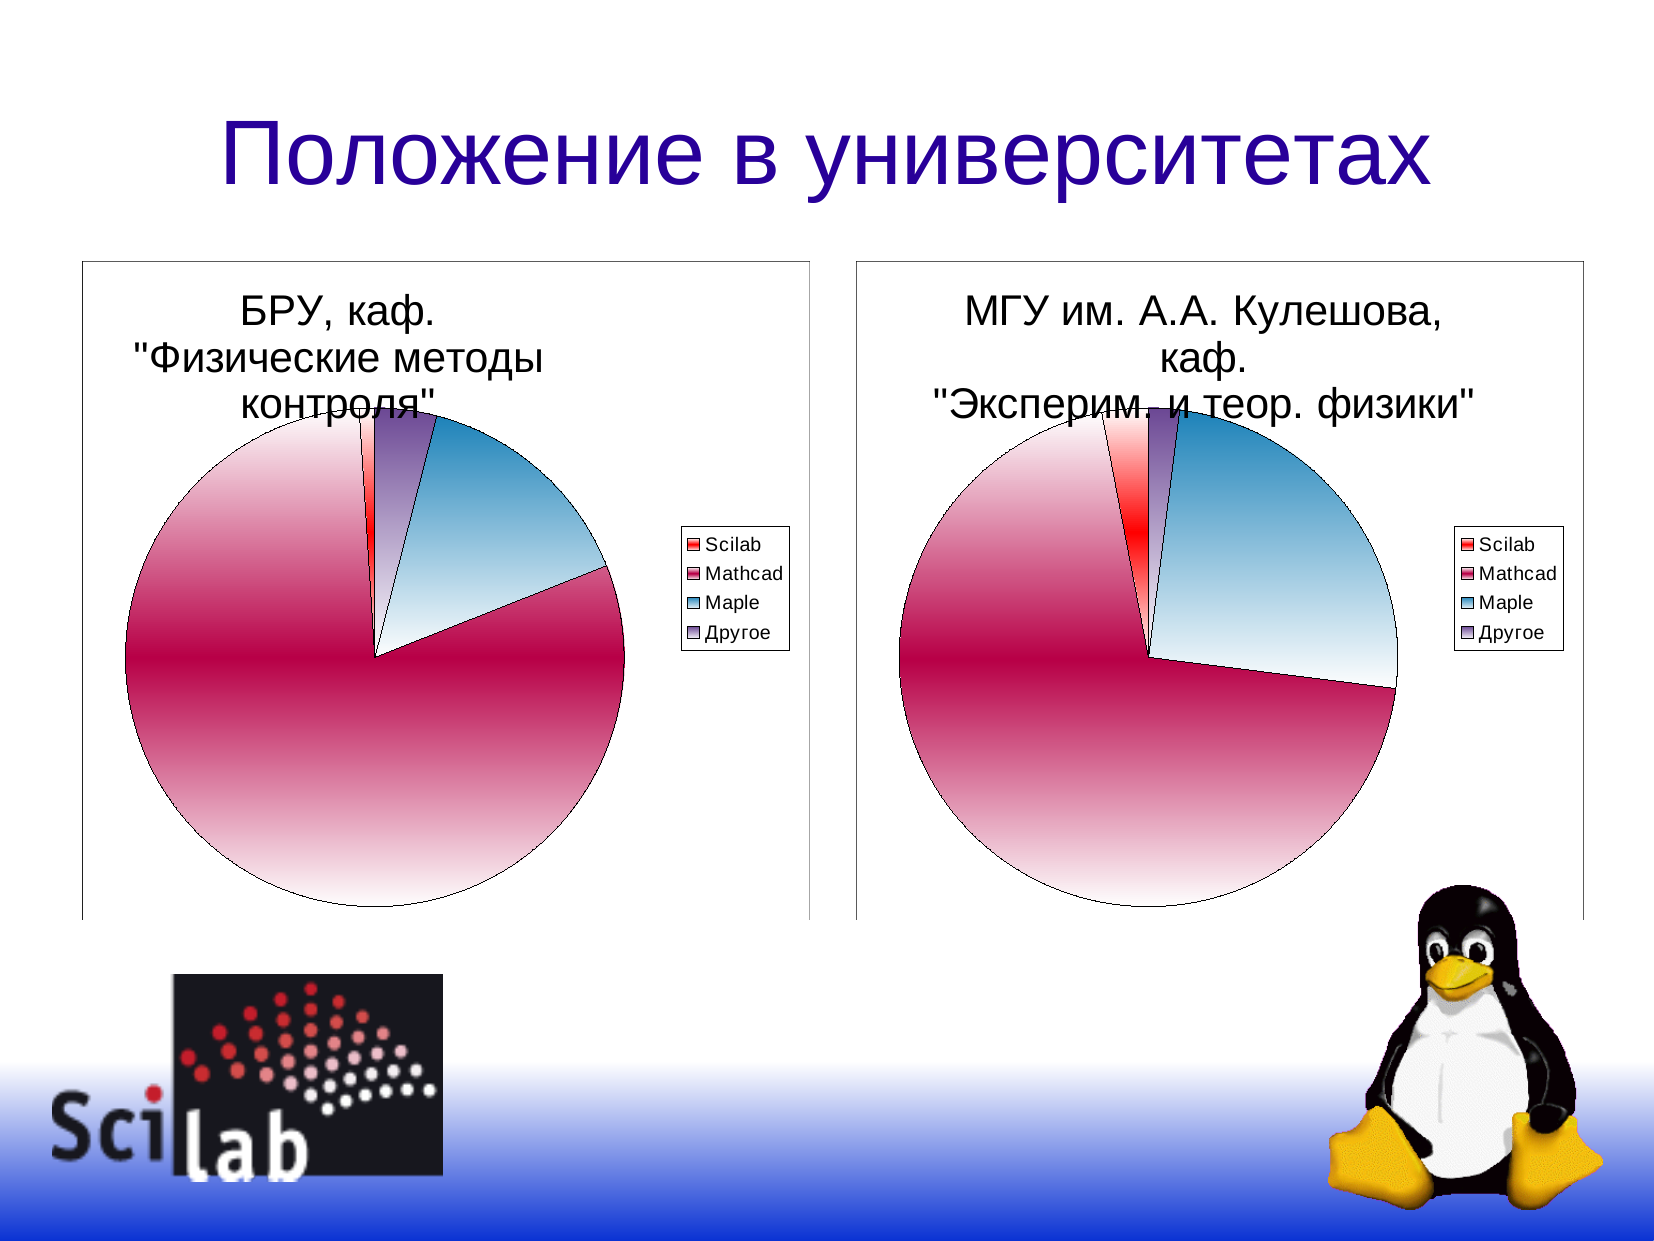

# Положение в университетах
### Chart: БРУ, каф.
"Физические методы контроля"
| Category | Столбец 1 | Столбец 2 | Столбец 3 |
|---|---|---|---|
| Scilab | 1.0 | 1.0 | 1.0 |
| Mathcad | 80.0 | 80.0 | 80.0 |
| Maple | 15.0 | 15.0 | 15.0 |
| Другое | 4.0 | 4.0 | 4.0 |
### Chart: МГУ им. А.А. Кулешова, каф.
"Эксперим. и теор. физики"
| Category | Столбец 1 | Столбец 2 | Столбец 3 |
|---|---|---|---|
| Scilab | 3.0 | 3.0 | 3.0 |
| Mathcad | 70.0 | 70.0 | 70.0 |
| Maple | 25.0 | 25.0 | 25.0 |
| Другое | 2.0 | 2.0 | 2.0 |